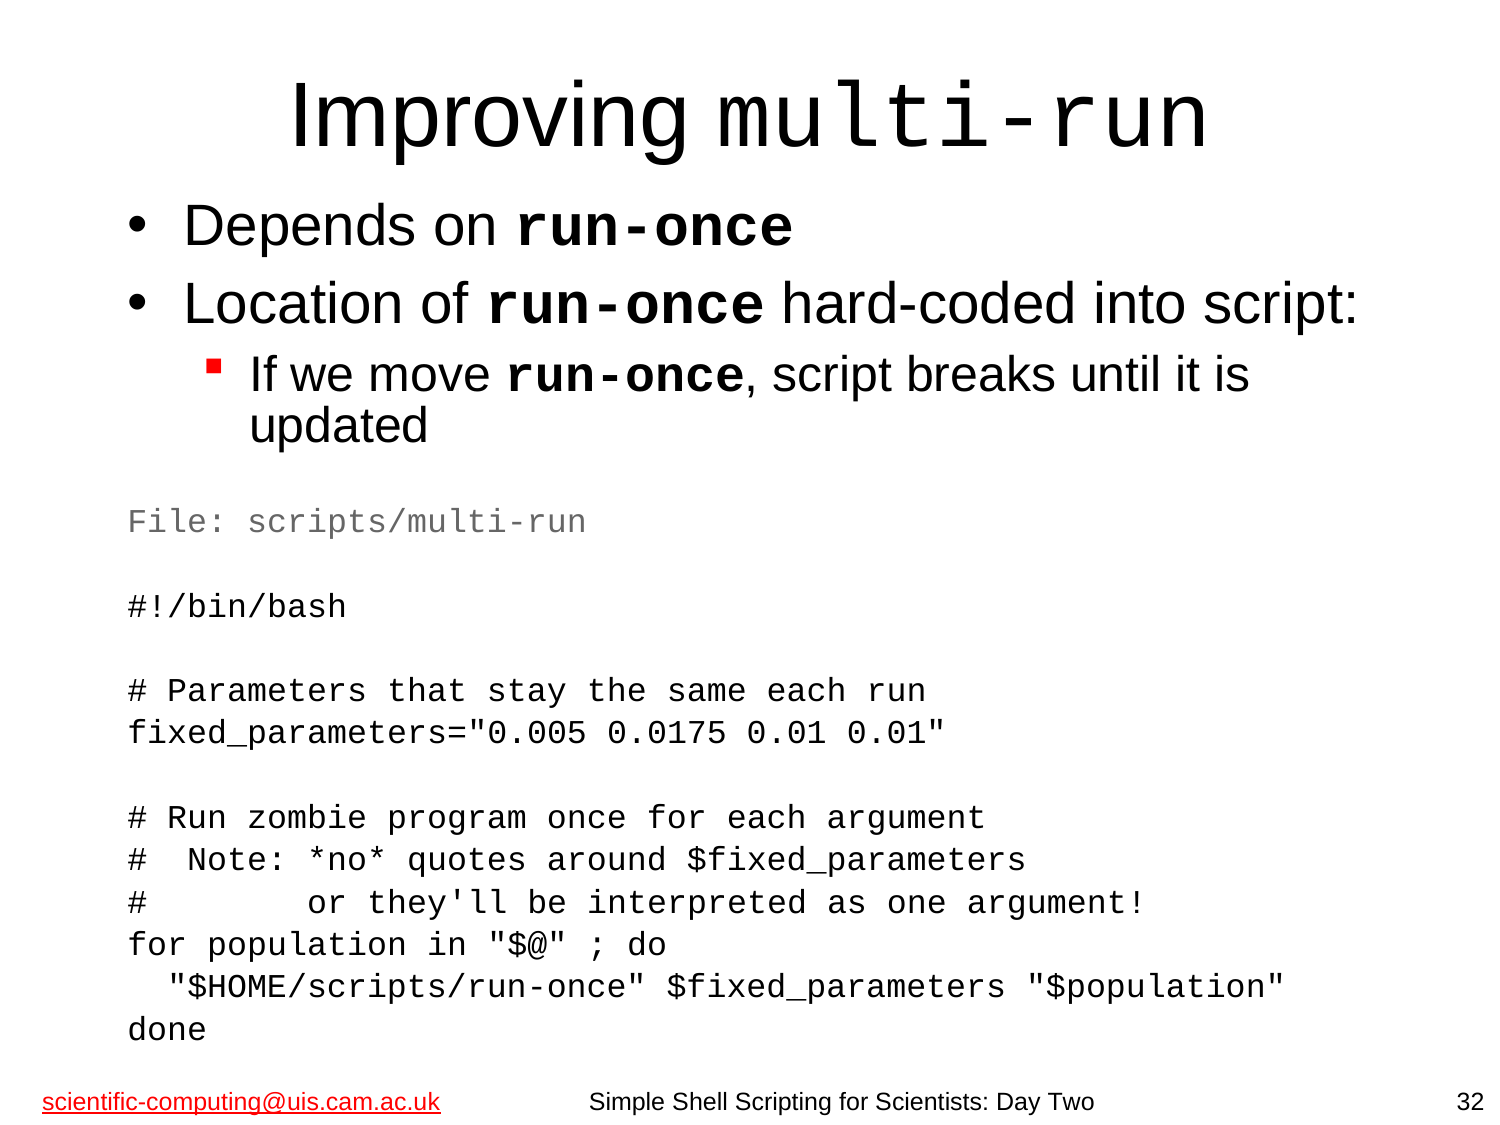

# Improving multi-run
Depends on run-once
Location of run-once hard-coded into script:
If we move run-once, script breaks until it is updated
File: scripts/multi-run
#!/bin/bash
# Parameters that stay the same each run
fixed_parameters="0.005 0.0175 0.01 0.01"
# Run zombie program once for each argument
# Note: *no* quotes around $fixed_parameters
# or they'll be interpreted as one argument!
for population in "$@" ; do
 "$HOME/scripts/run-once" $fixed_parameters "$population"
done
escience-support@ucs.cam.ac.uk	Simple Shell Scripting for Scientists: Day Two
32